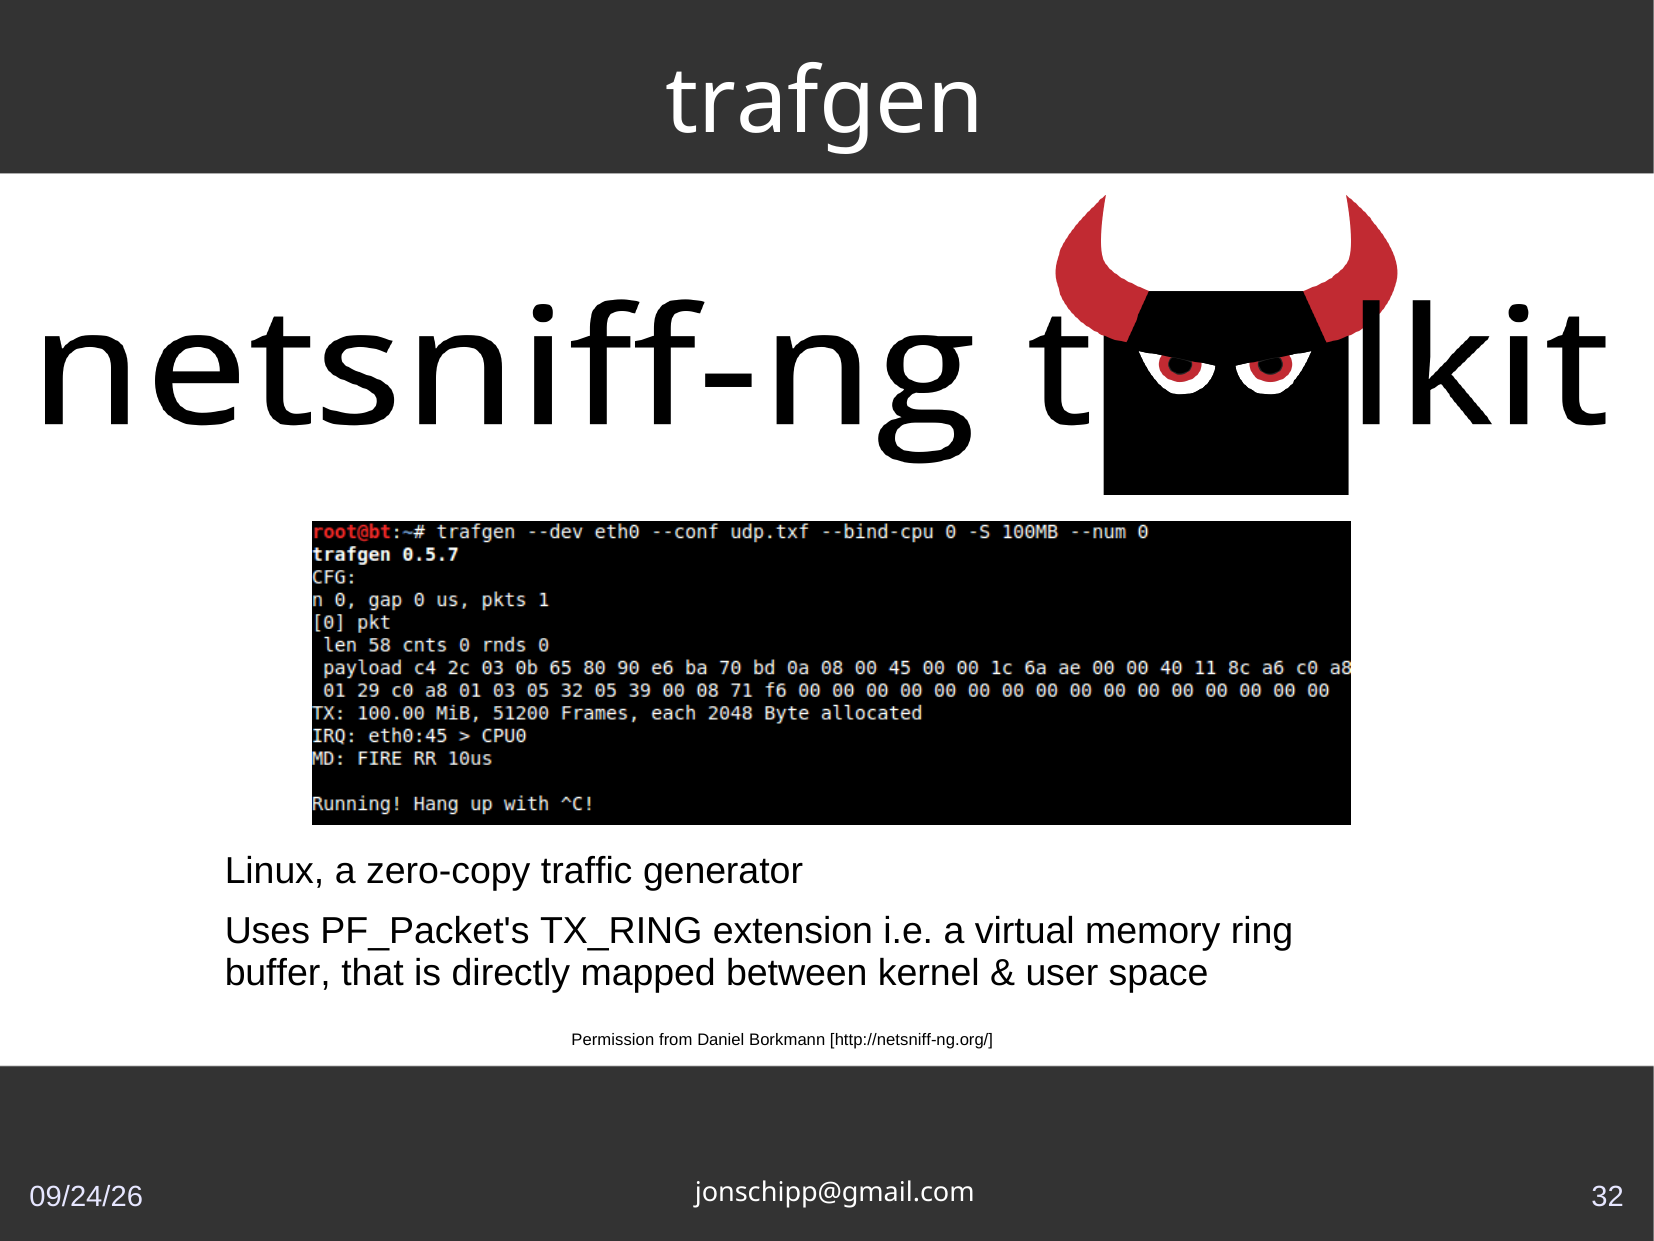

trafgen
Linux, a zero-copy traffic generator
Uses PF_Packet's TX_RING extension i.e. a virtual memory ring buffer, that is directly mapped between kernel & user space
Permission from Daniel Borkmann [http://netsniff-ng.org/]
jonschipp@gmail.com